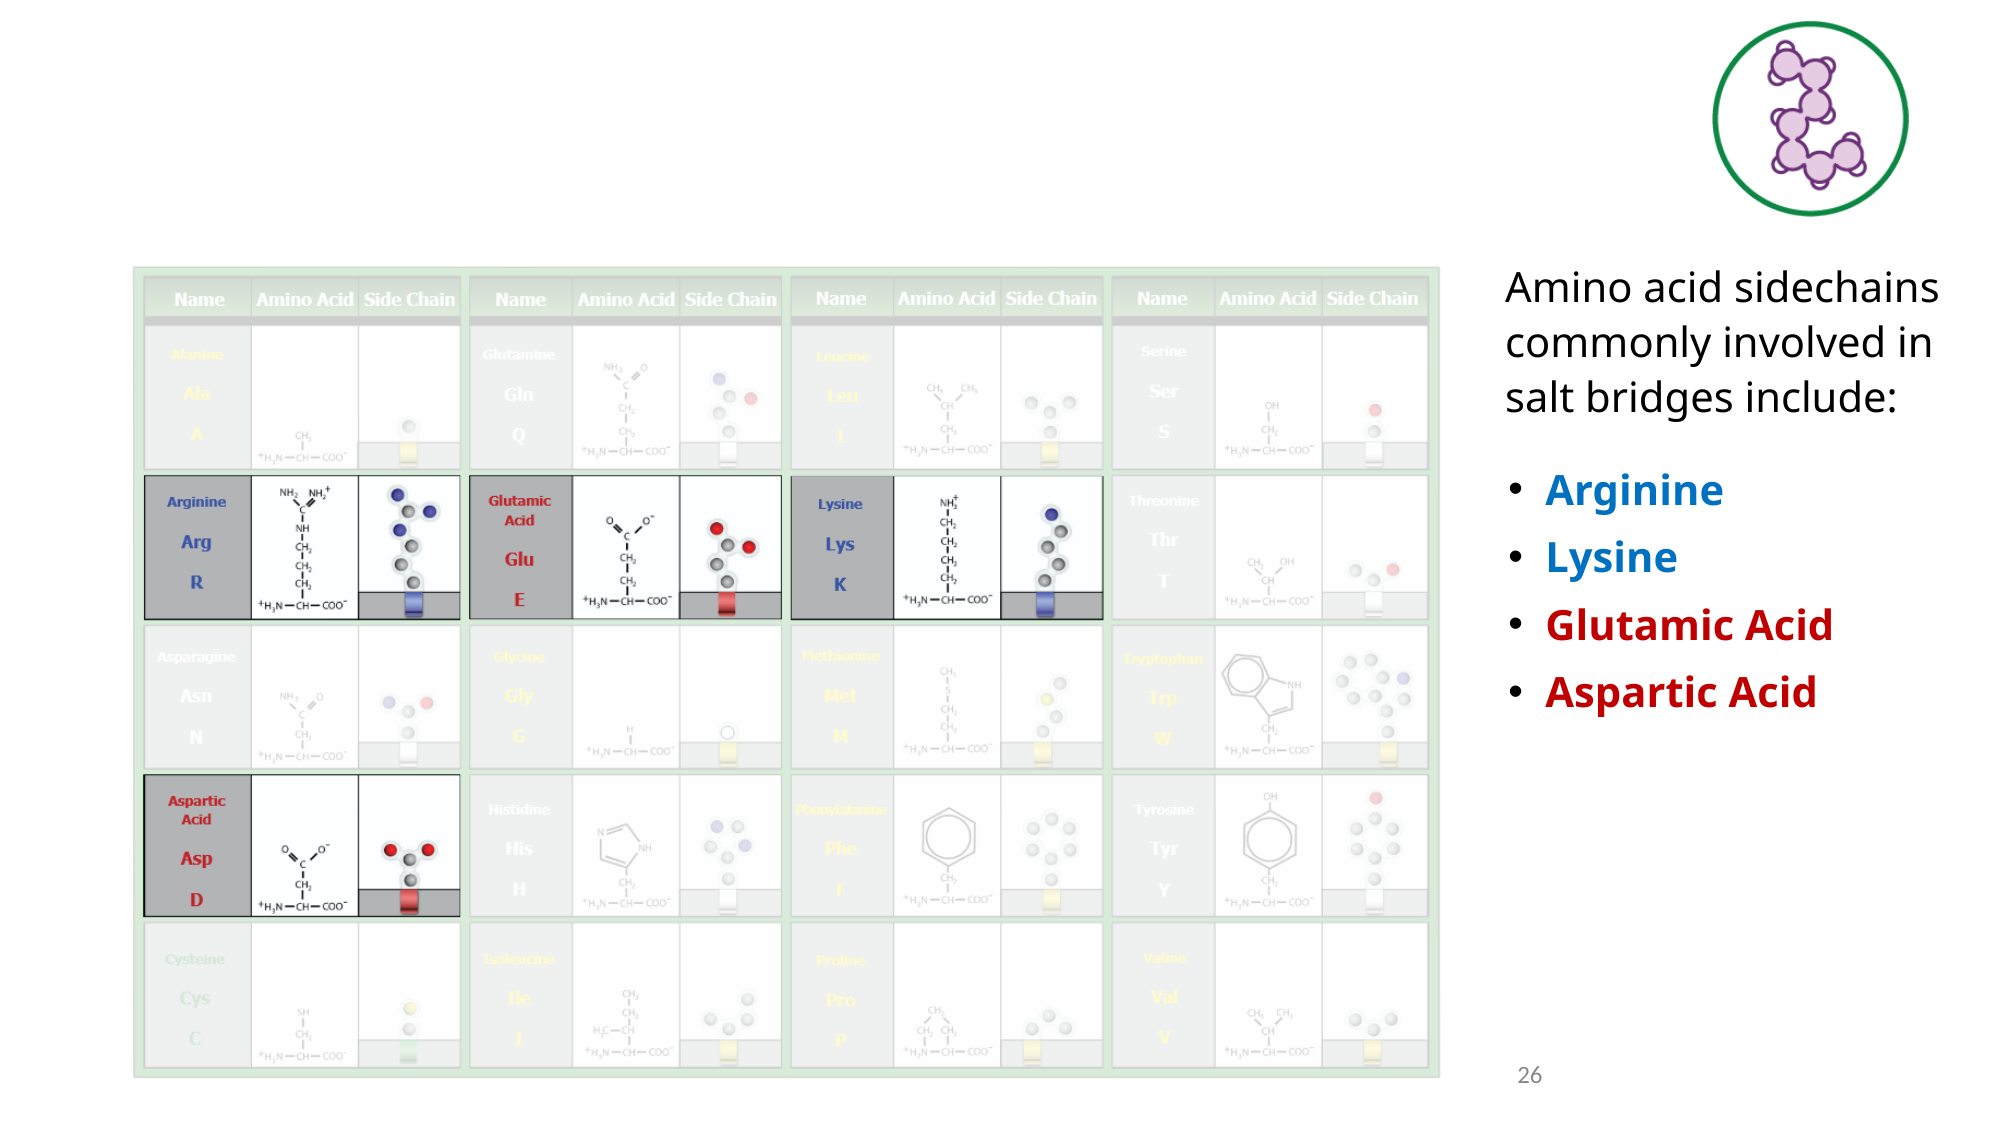

Tertiary Structure: Electrostatic Bonds
Amino acid sidechains commonly involved in salt bridges include:
Arginine
Lysine
Glutamic Acid
Aspartic Acid